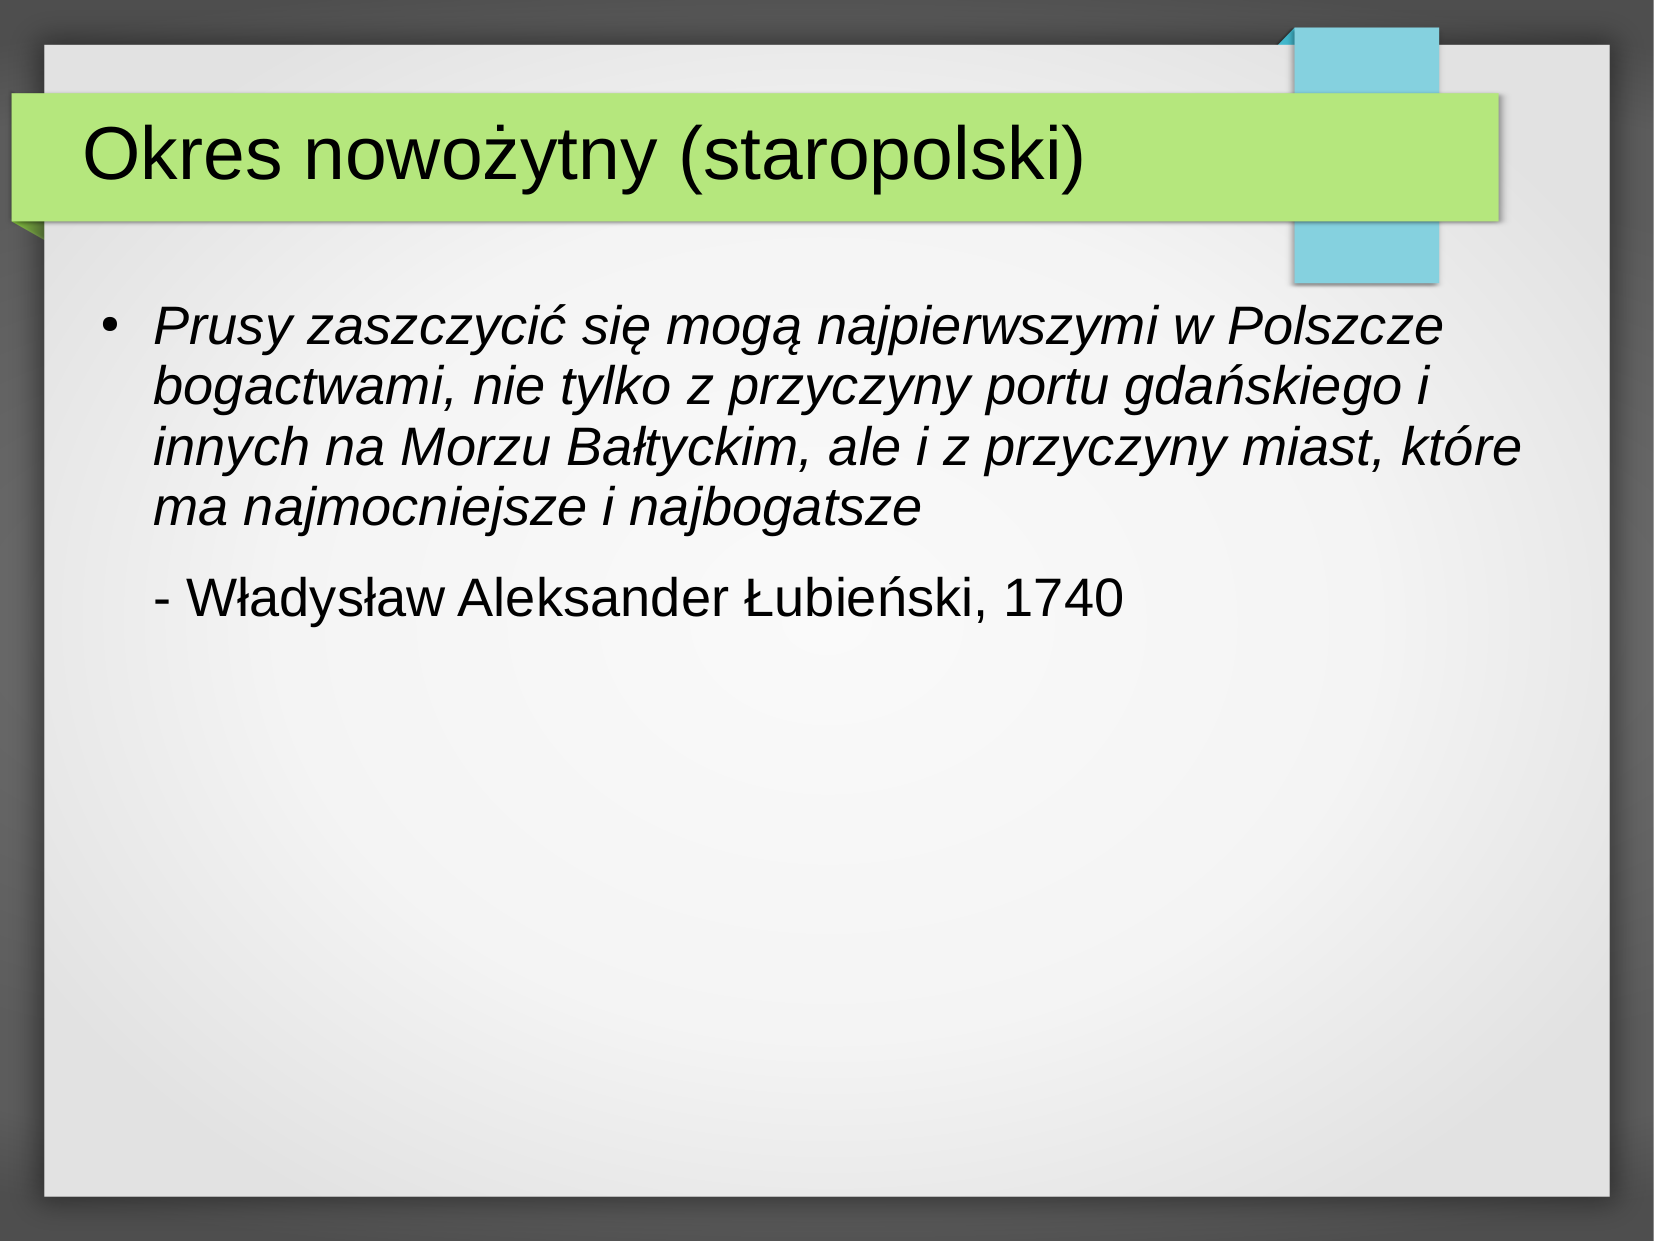

# Okres nowożytny (staropolski)
Prusy zaszczycić się mogą najpierwszymi w Polszcze bogactwami, nie tylko z przyczyny portu gdańskiego i innych na Morzu Bałtyckim, ale i z przyczyny miast, które ma najmocniejsze i najbogatsze
- Władysław Aleksander Łubieński, 1740